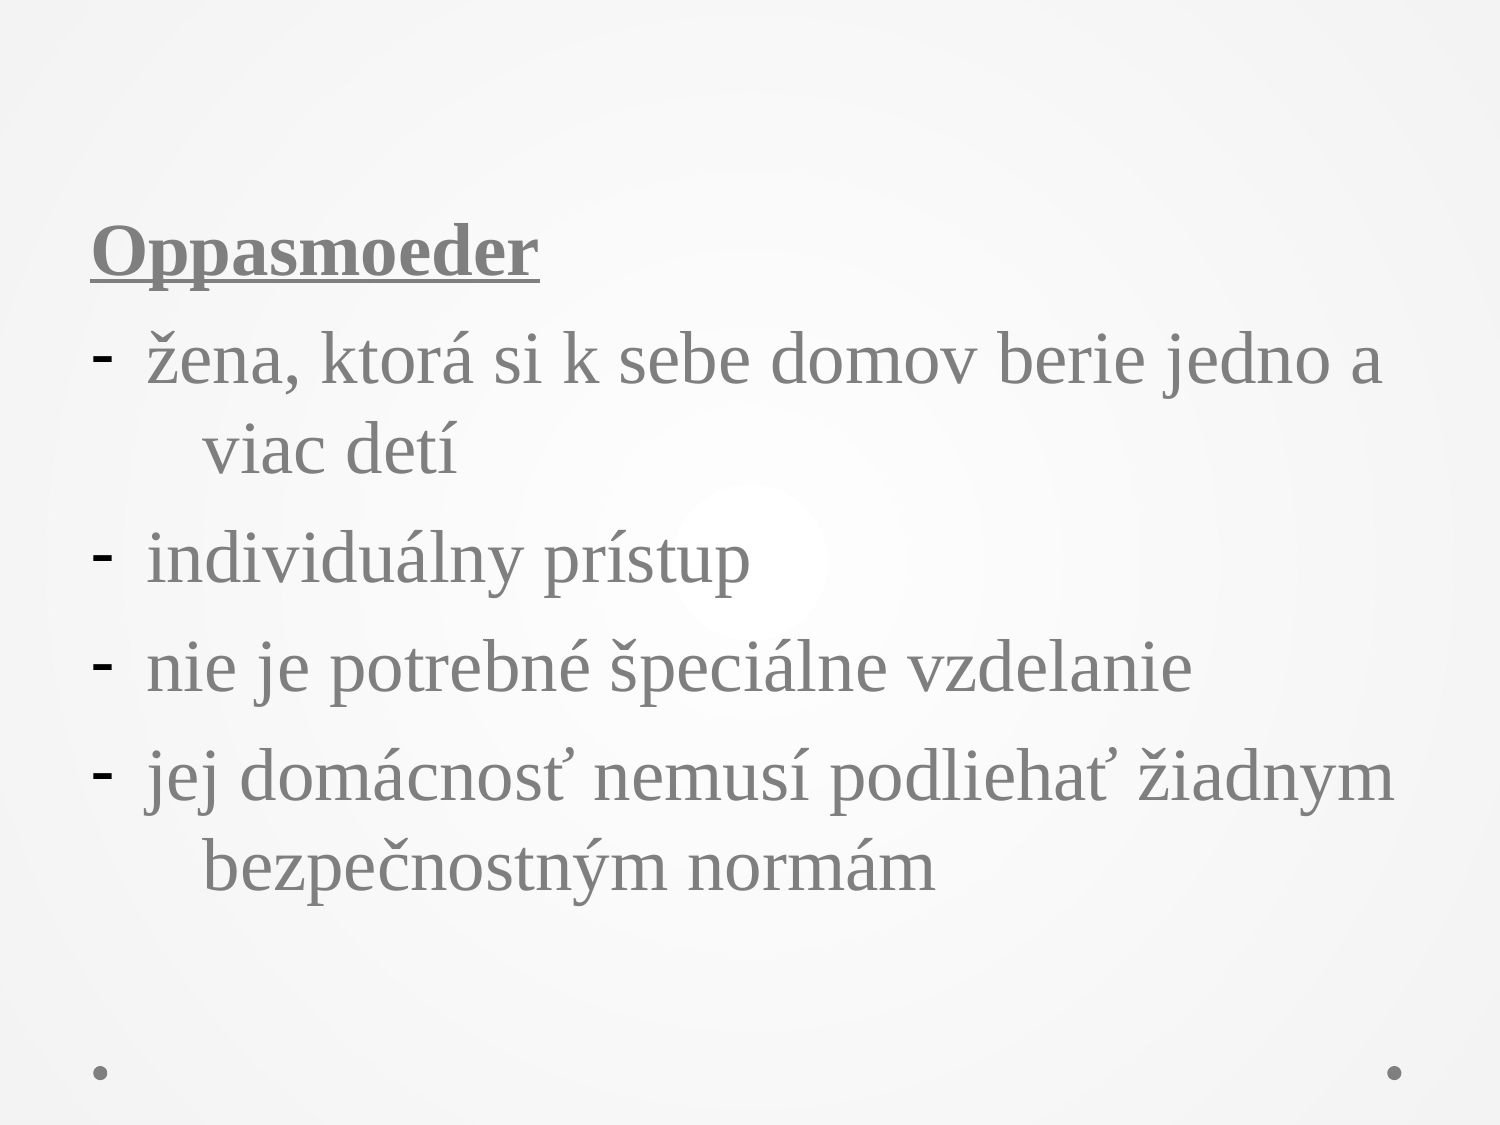

# Oppasmoeder
žena, ktorá si k sebe domov berie jedno a viac detí
individuálny prístup
nie je potrebné špeciálne vzdelanie
jej domácnosť nemusí podliehať žiadnym bezpečnostným normám